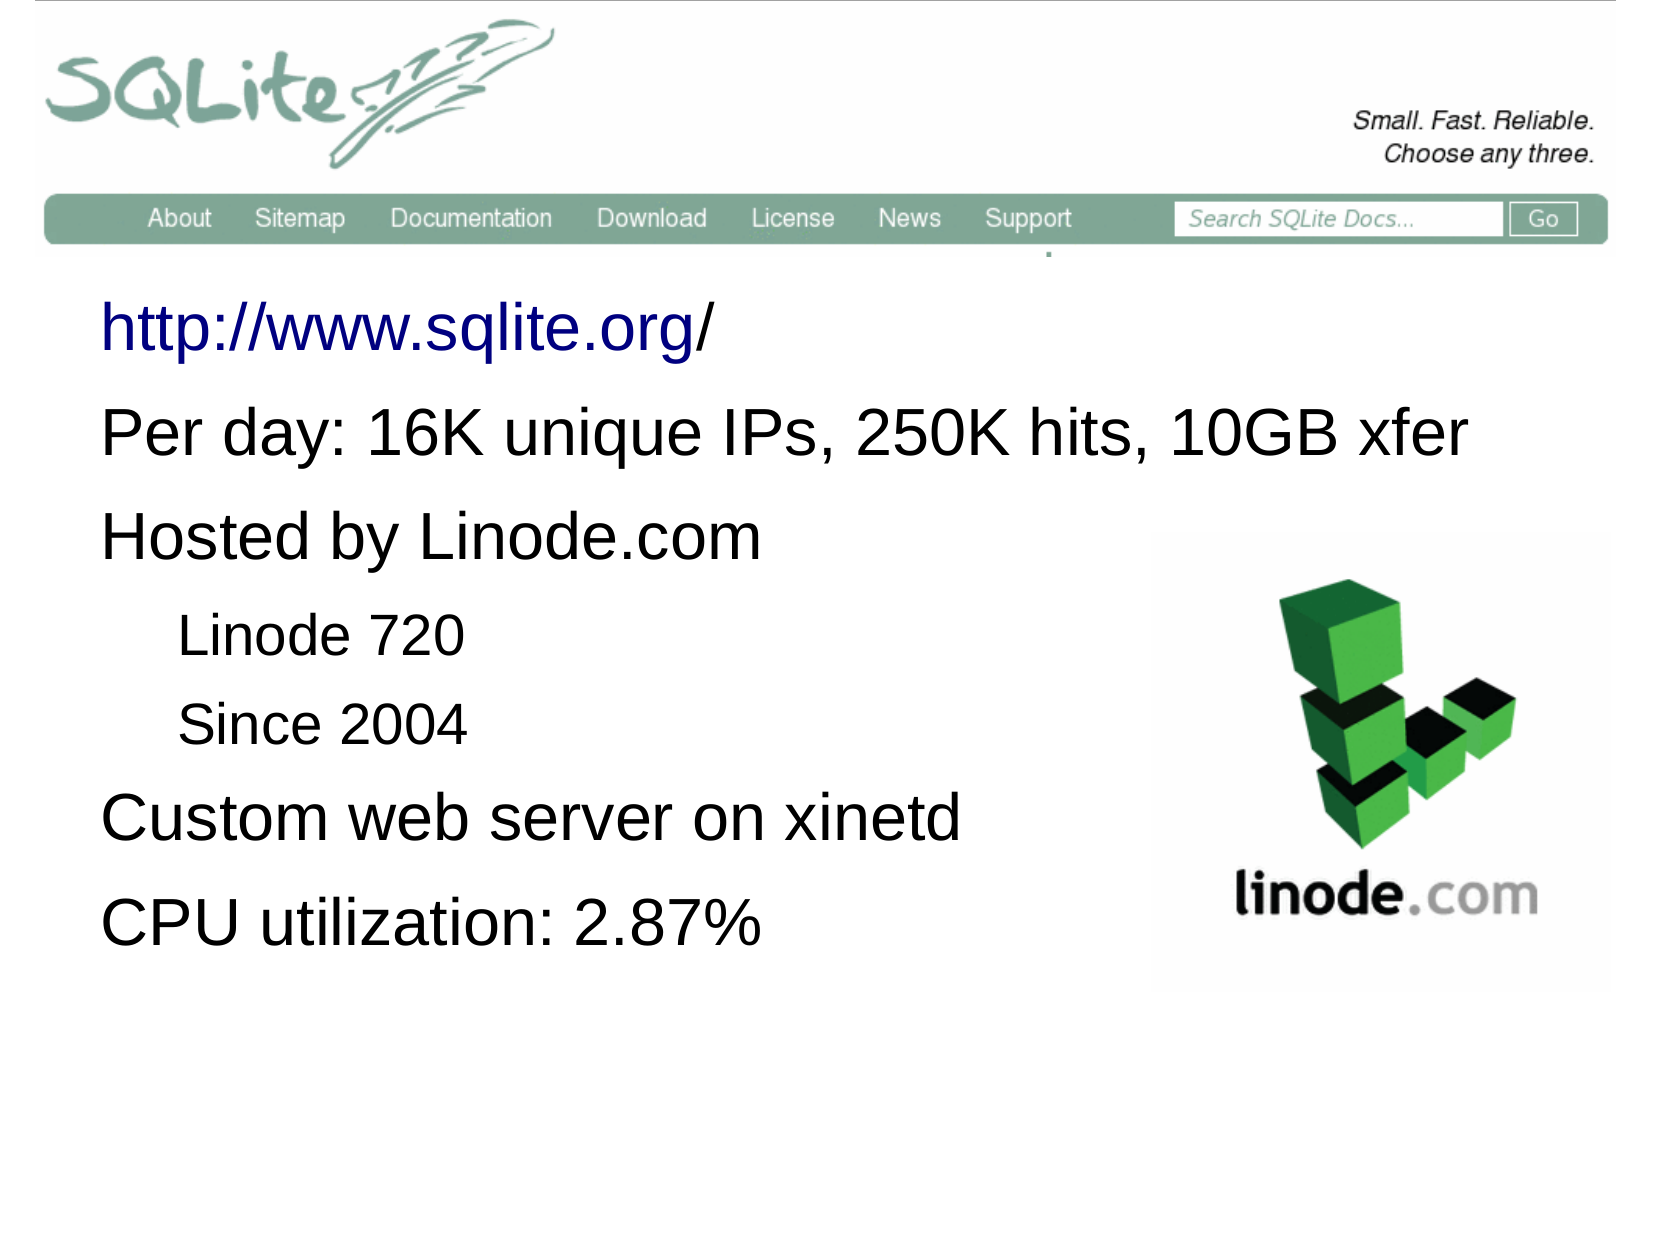

# http://www.sqlite.org/
Per day: 16K unique IPs, 250K hits, 10GB xfer
Hosted by Linode.com
Linode 720
Since 2004
Custom web server on xinetd
CPU utilization: 2.87%